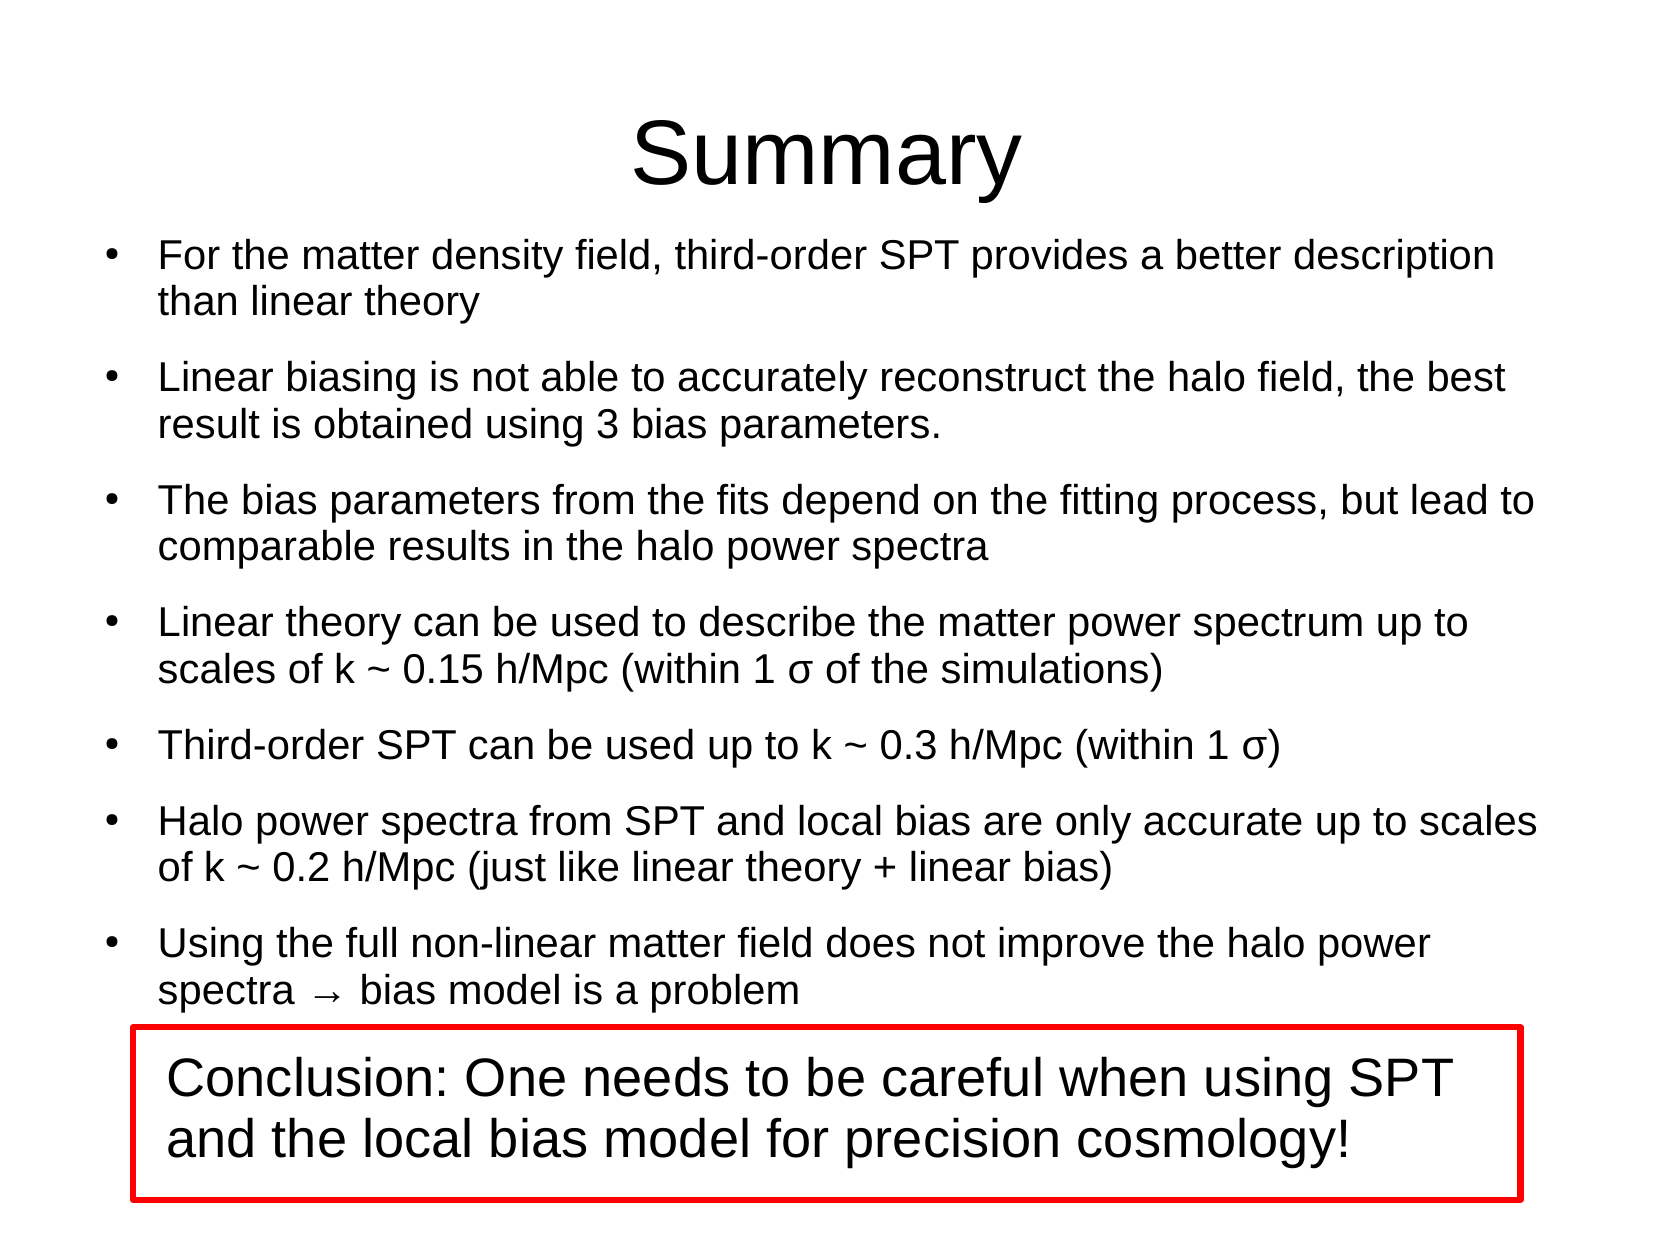

# Summary
For the matter density field, third-order SPT provides a better description than linear theory
Linear biasing is not able to accurately reconstruct the halo field, the best result is obtained using 3 bias parameters.
The bias parameters from the fits depend on the fitting process, but lead to comparable results in the halo power spectra
Linear theory can be used to describe the matter power spectrum up to scales of k ~ 0.15 h/Mpc (within 1 σ of the simulations)
Third-order SPT can be used up to k ~ 0.3 h/Mpc (within 1 σ)
Halo power spectra from SPT and local bias are only accurate up to scales of k ~ 0.2 h/Mpc (just like linear theory + linear bias)
Using the full non-linear matter field does not improve the halo power spectra → bias model is a problem
Conclusion: One needs to be careful when using SPT and the local bias model for precision cosmology!